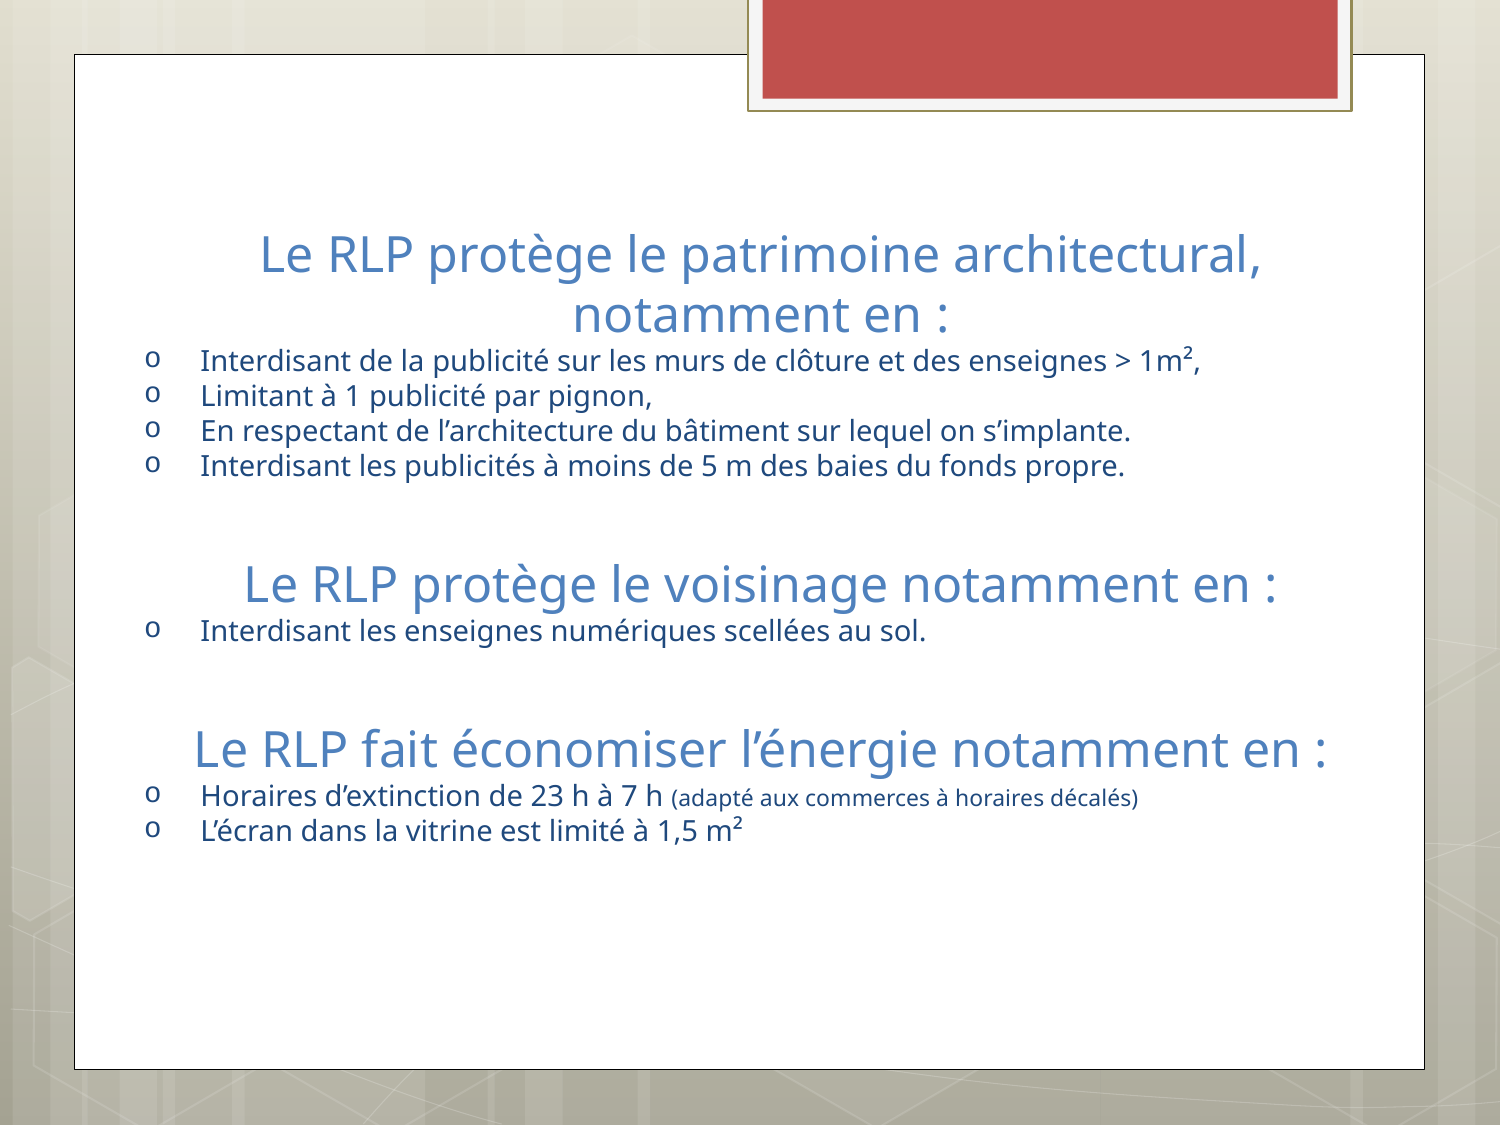

Le RLP protège le patrimoine architectural, notamment en :
Interdisant de la publicité sur les murs de clôture et des enseignes > 1m²,
Limitant à 1 publicité par pignon,
En respectant de l’architecture du bâtiment sur lequel on s’implante.
Interdisant les publicités à moins de 5 m des baies du fonds propre.
Le RLP protège le voisinage notamment en :
Interdisant les enseignes numériques scellées au sol.
Le RLP fait économiser l’énergie notamment en :
Horaires d’extinction de 23 h à 7 h (adapté aux commerces à horaires décalés)
L’écran dans la vitrine est limité à 1,5 m²